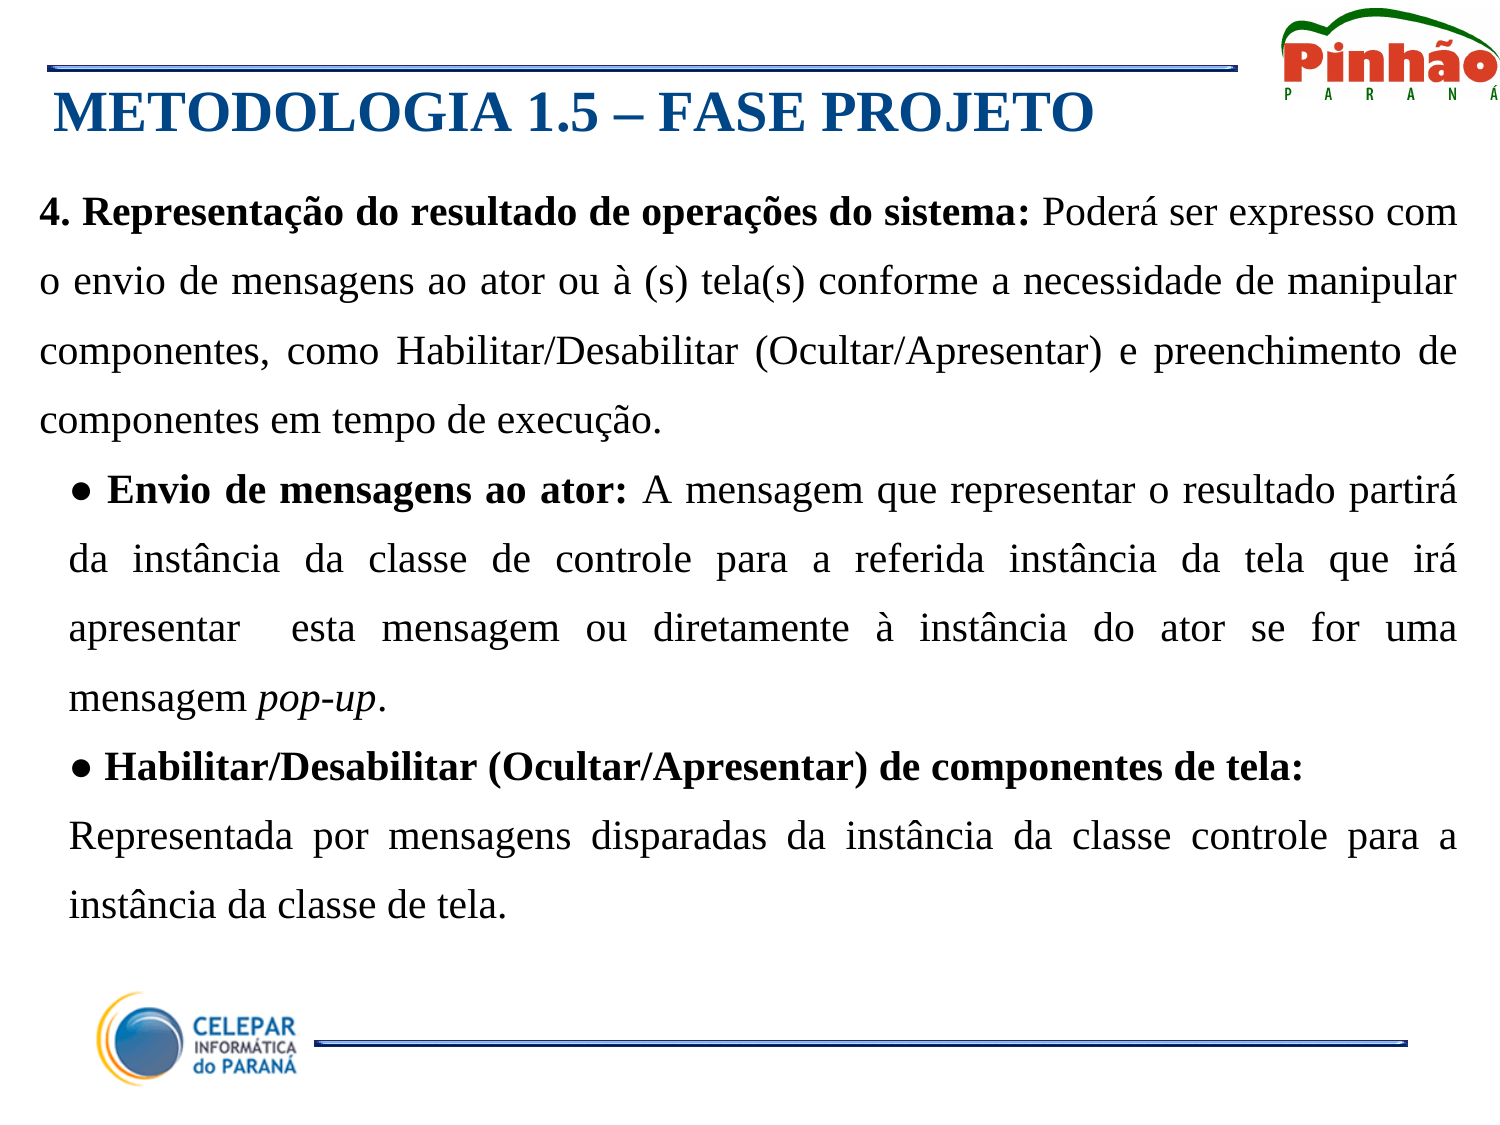

METODOLOGIA 1.5 – FASE PROJETO
4. Representação do resultado de operações do sistema: Poderá ser expresso com o envio de mensagens ao ator ou à (s) tela(s) conforme a necessidade de manipular componentes, como Habilitar/Desabilitar (Ocultar/Apresentar) e preenchimento de componentes em tempo de execução.
● Envio de mensagens ao ator: A mensagem que representar o resultado partirá da instância da classe de controle para a referida instância da tela que irá apresentar esta mensagem ou diretamente à instância do ator se for uma mensagem pop-up.
● Habilitar/Desabilitar (Ocultar/Apresentar) de componentes de tela:
Representada por mensagens disparadas da instância da classe controle para a instância da classe de tela.